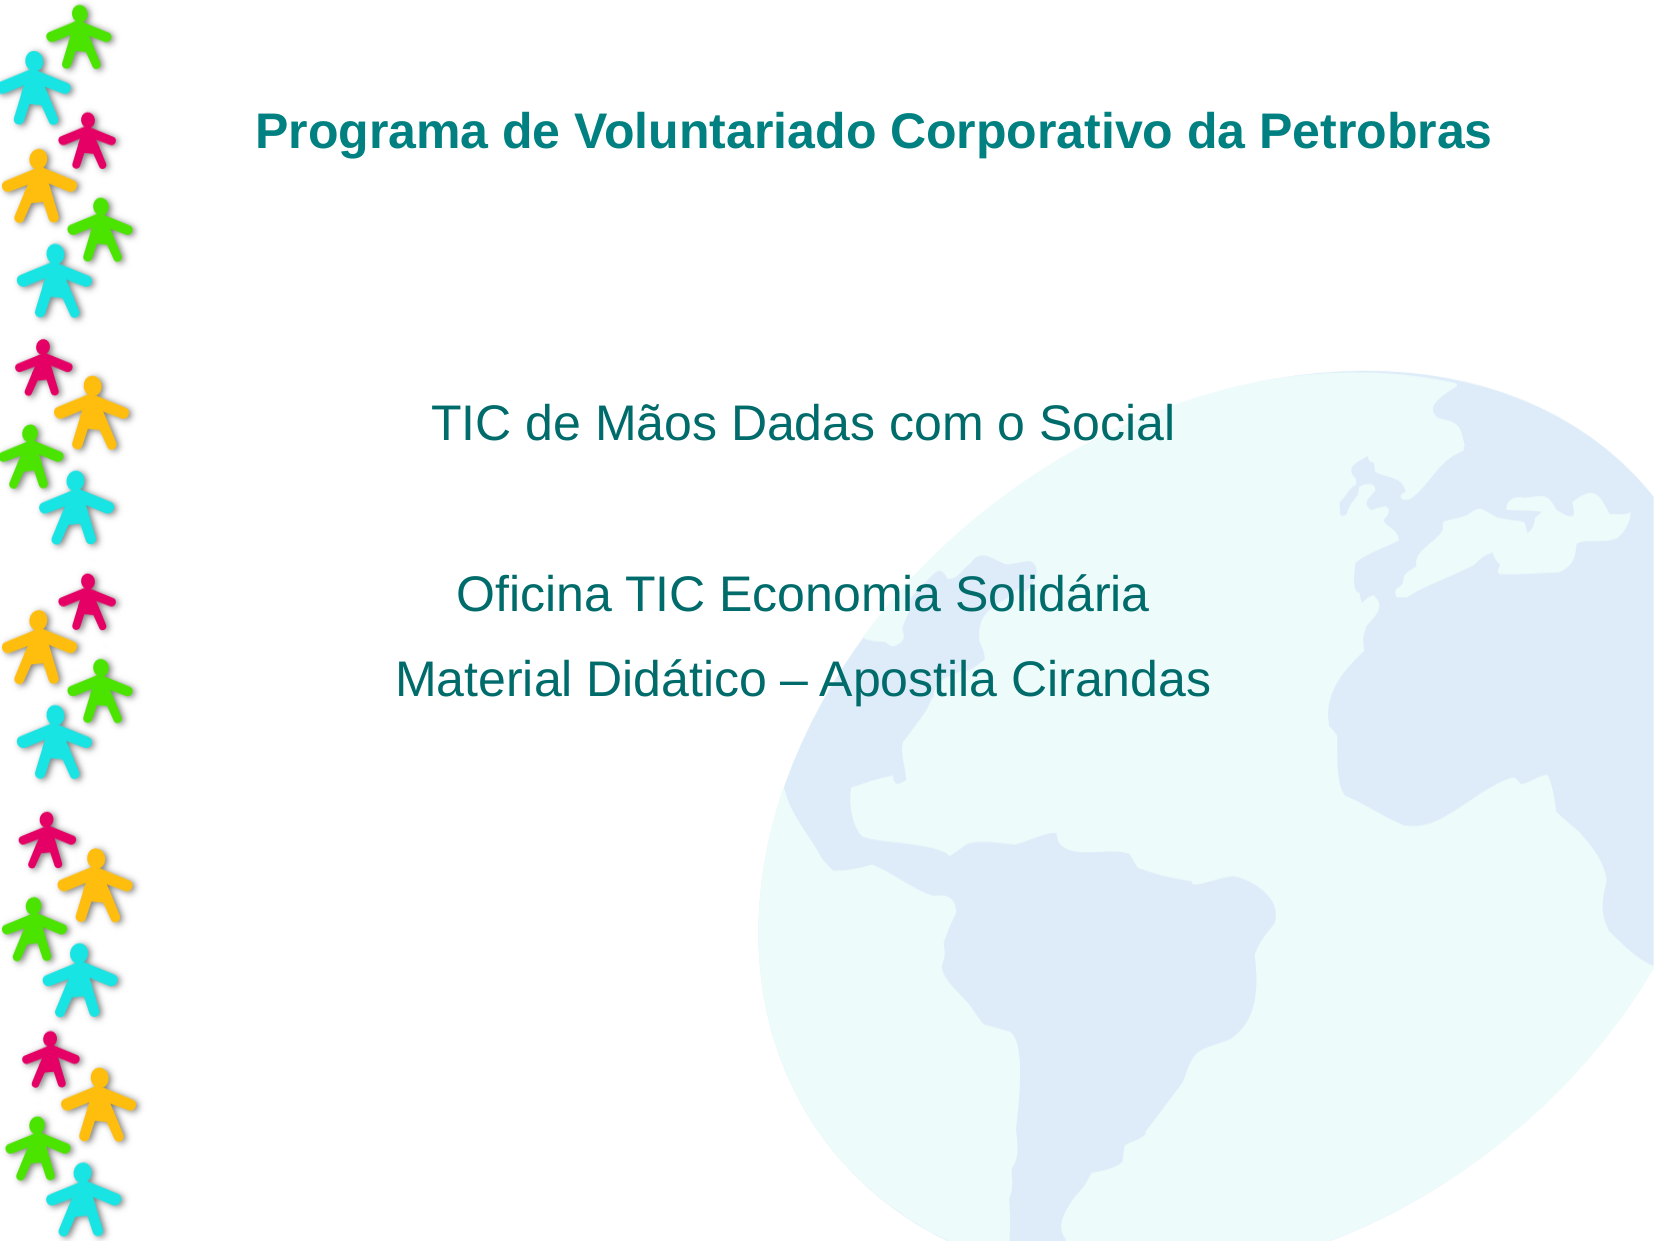

# Programa de Voluntariado Corporativo da Petrobras
TIC de Mãos Dadas com o Social
Oficina TIC Economia Solidária
Material Didático – Apostila Cirandas